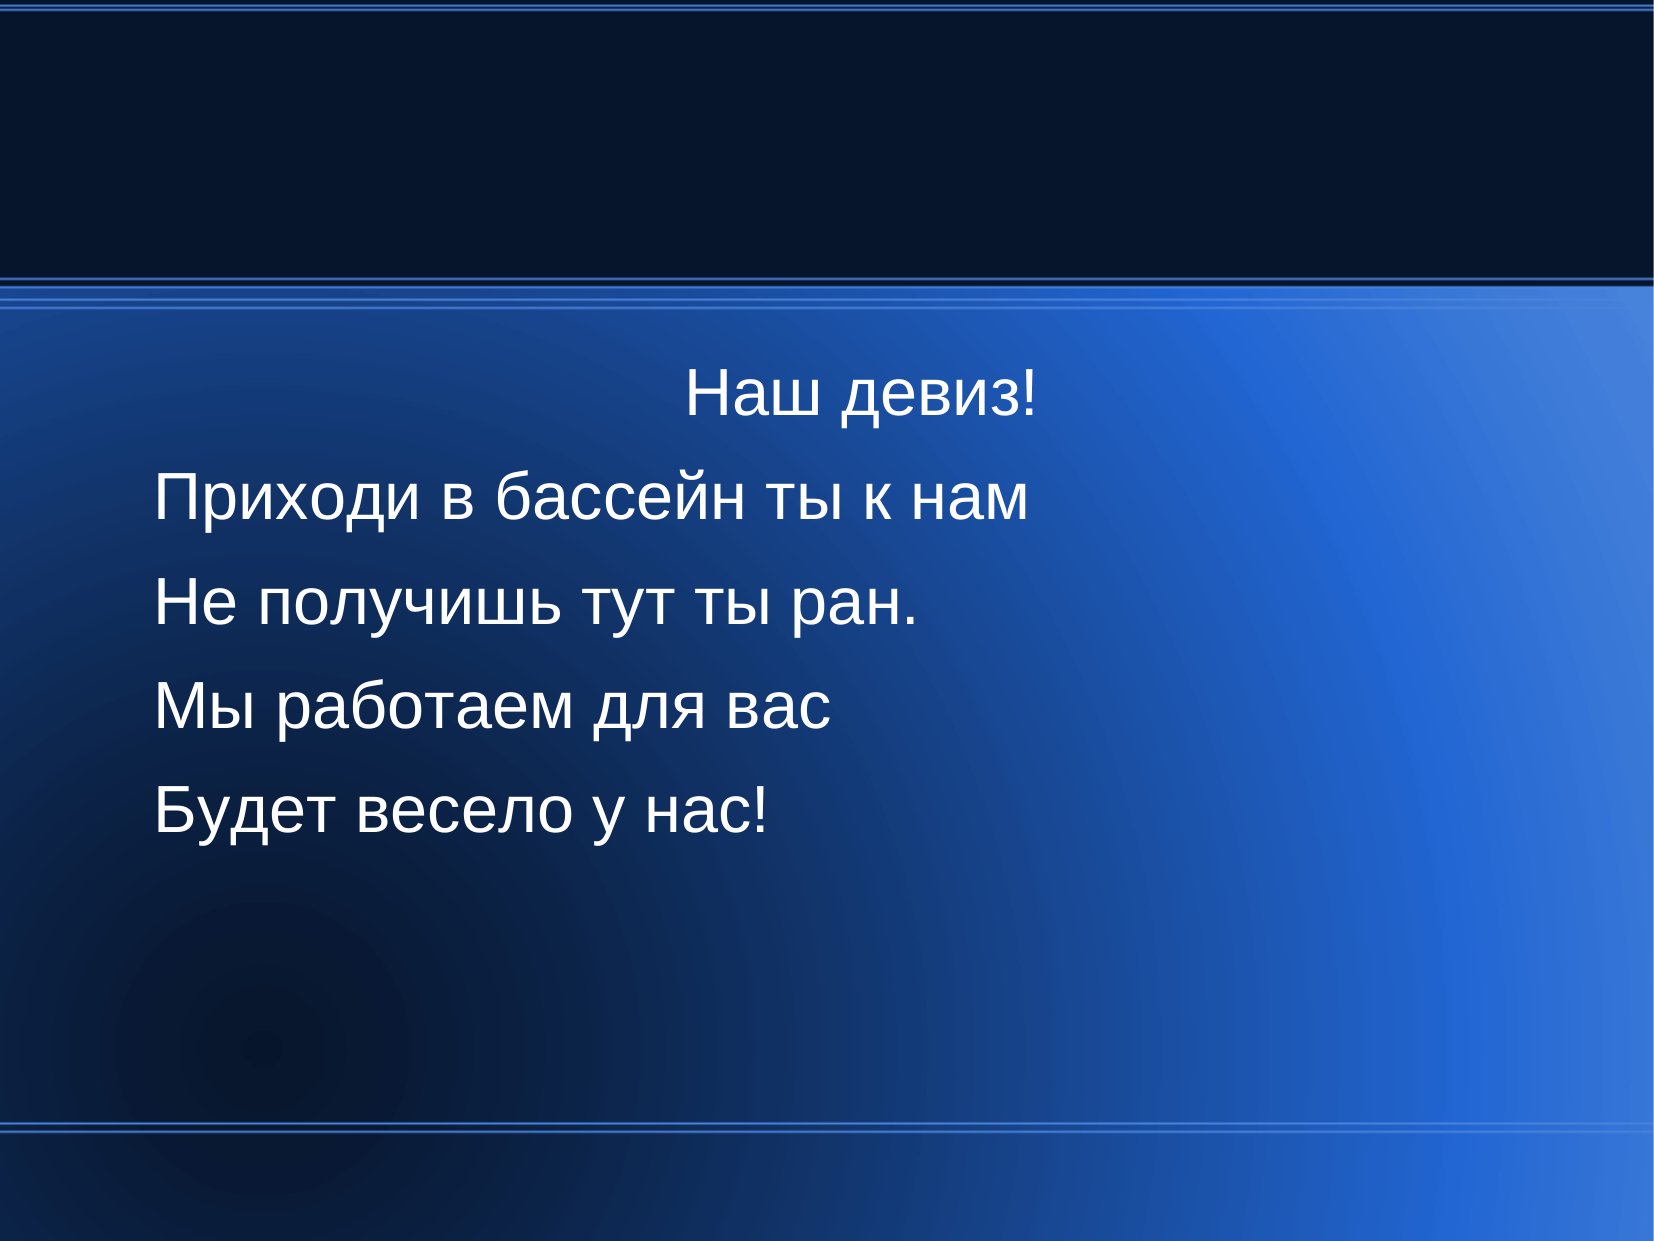

#
Наш девиз!
Приходи в бассейн ты к нам
Не получишь тут ты ран.
Мы работаем для вас
Будет весело у нас!